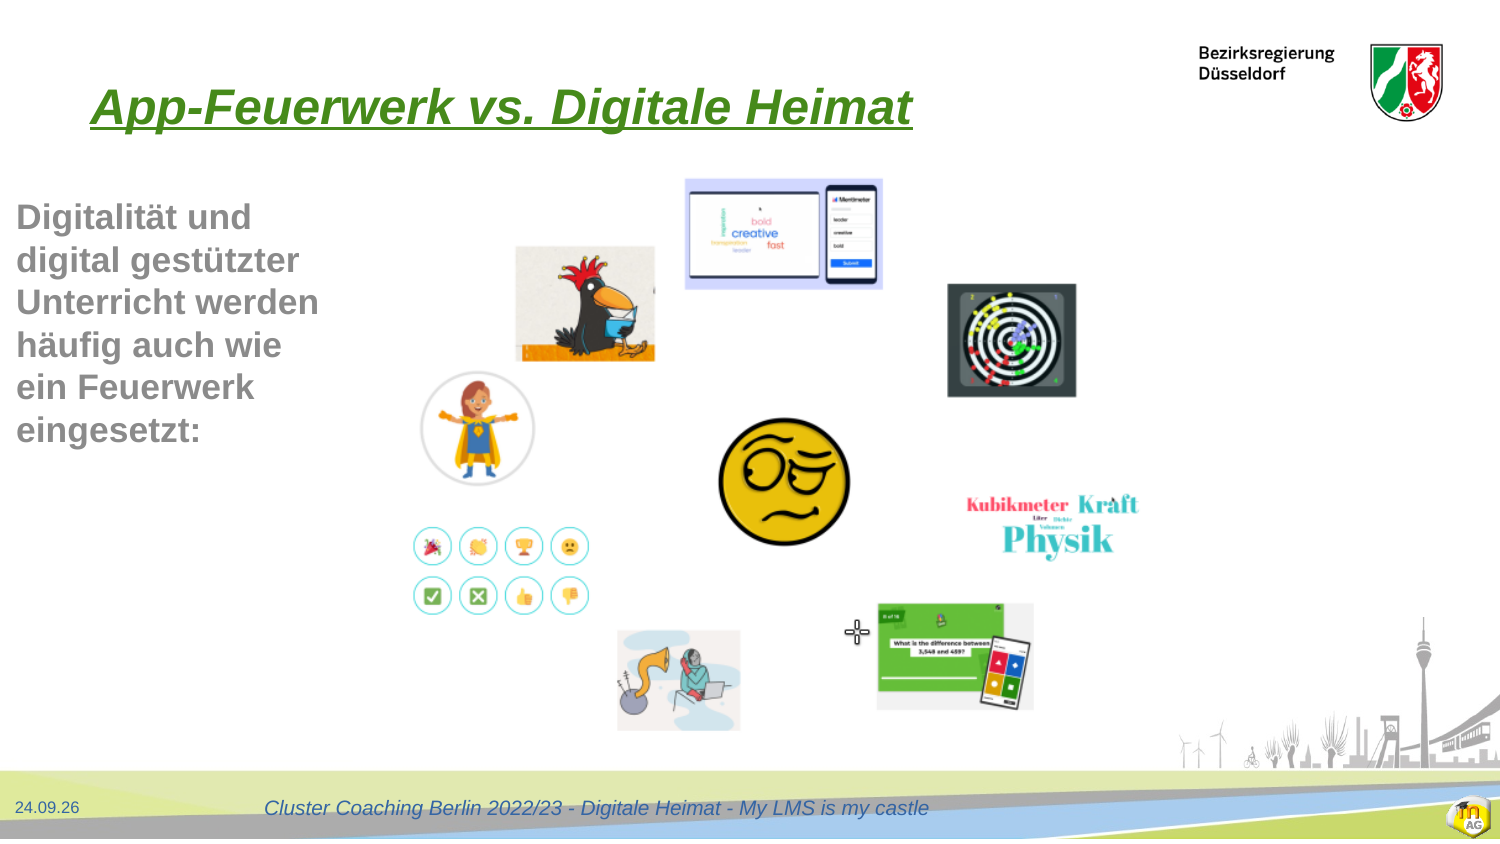

# App-Feuerwerk vs. Digitale Heimat
Digitalität und digital gestützter Unterricht werden häufig auch wie ein Feuerwerk eingesetzt: